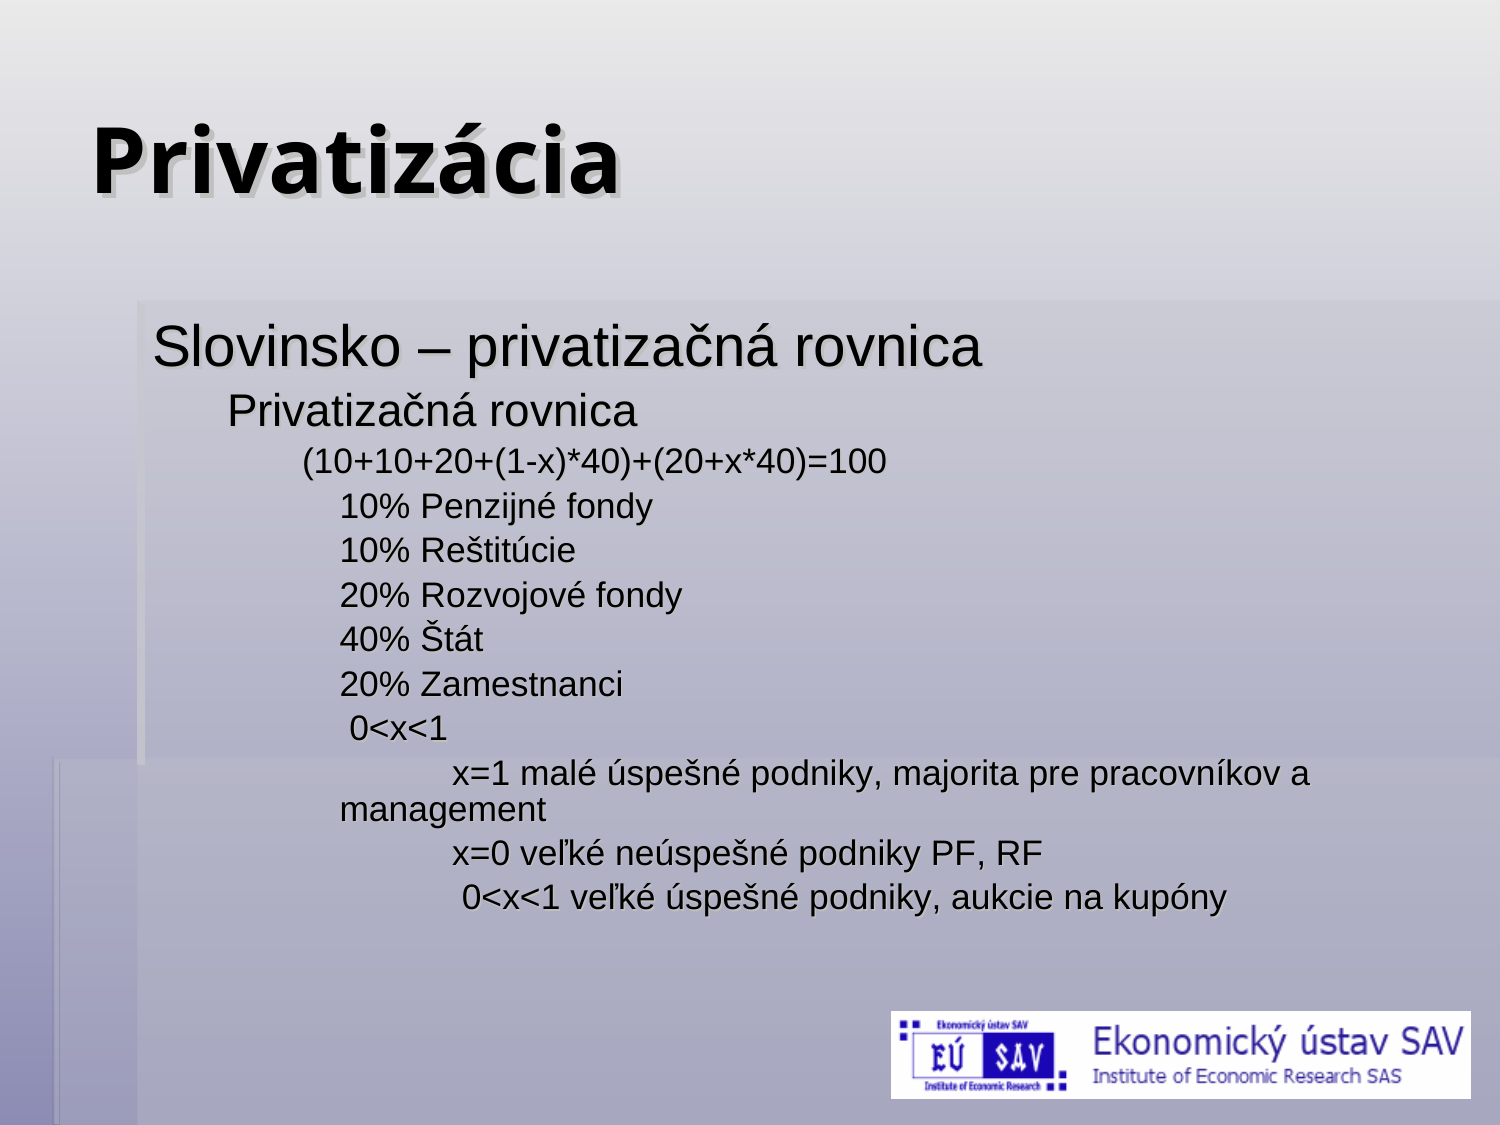

# Privatizácia
Slovinsko – privatizačná rovnica
Privatizačná rovnica
(10+10+20+(1-x)*40)+(20+x*40)=100
	10% Penzijné fondy
	10% Reštitúcie
	20% Rozvojové fondy
	40% Štát
	20% Zamestnanci
	 0<x<1
		x=1 malé úspešné podniky, majorita pre pracovníkov a management
		x=0 veľké neúspešné podniky PF, RF
		 0<x<1 veľké úspešné podniky, aukcie na kupóny